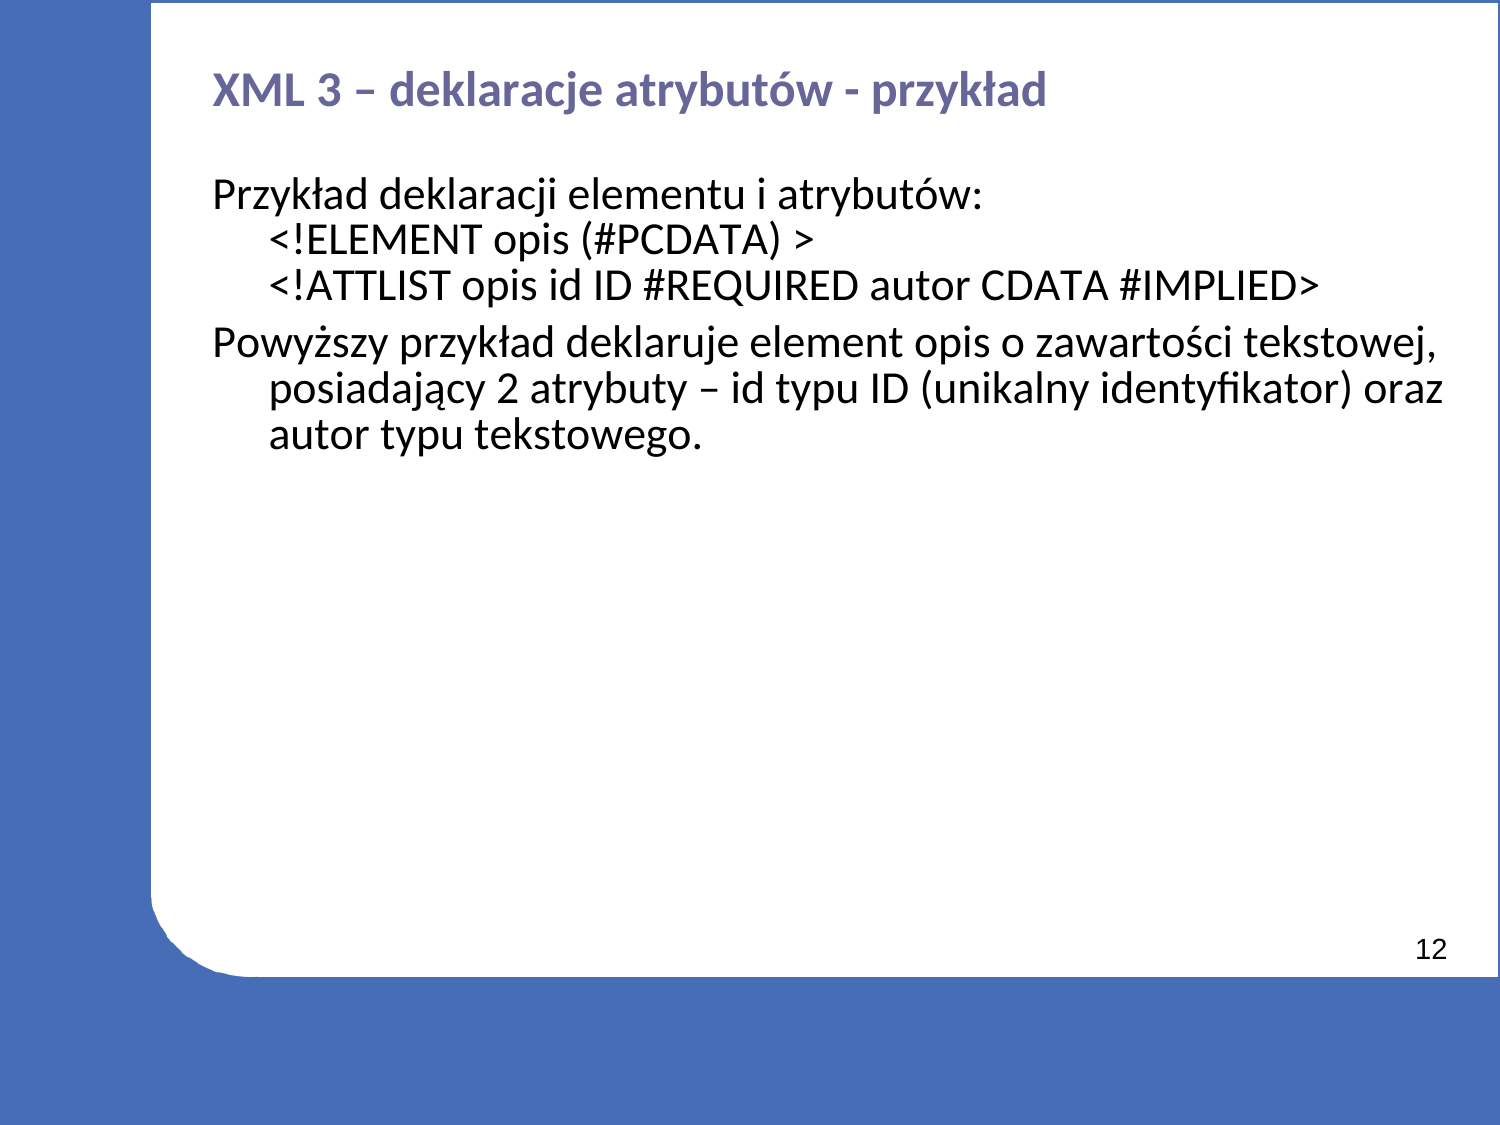

# XML 3 – deklaracje atrybutów - przykład
Przykład deklaracji elementu i atrybutów:
<!ELEMENT opis (#PCDATA) >
<!ATTLIST opis id ID #REQUIRED autor CDATA #IMPLIED>
Powyższy przykład deklaruje element opis o zawartości tekstowej, posiadający 2 atrybuty – id typu ID (unikalny identyfikator) oraz autor typu tekstowego.
12